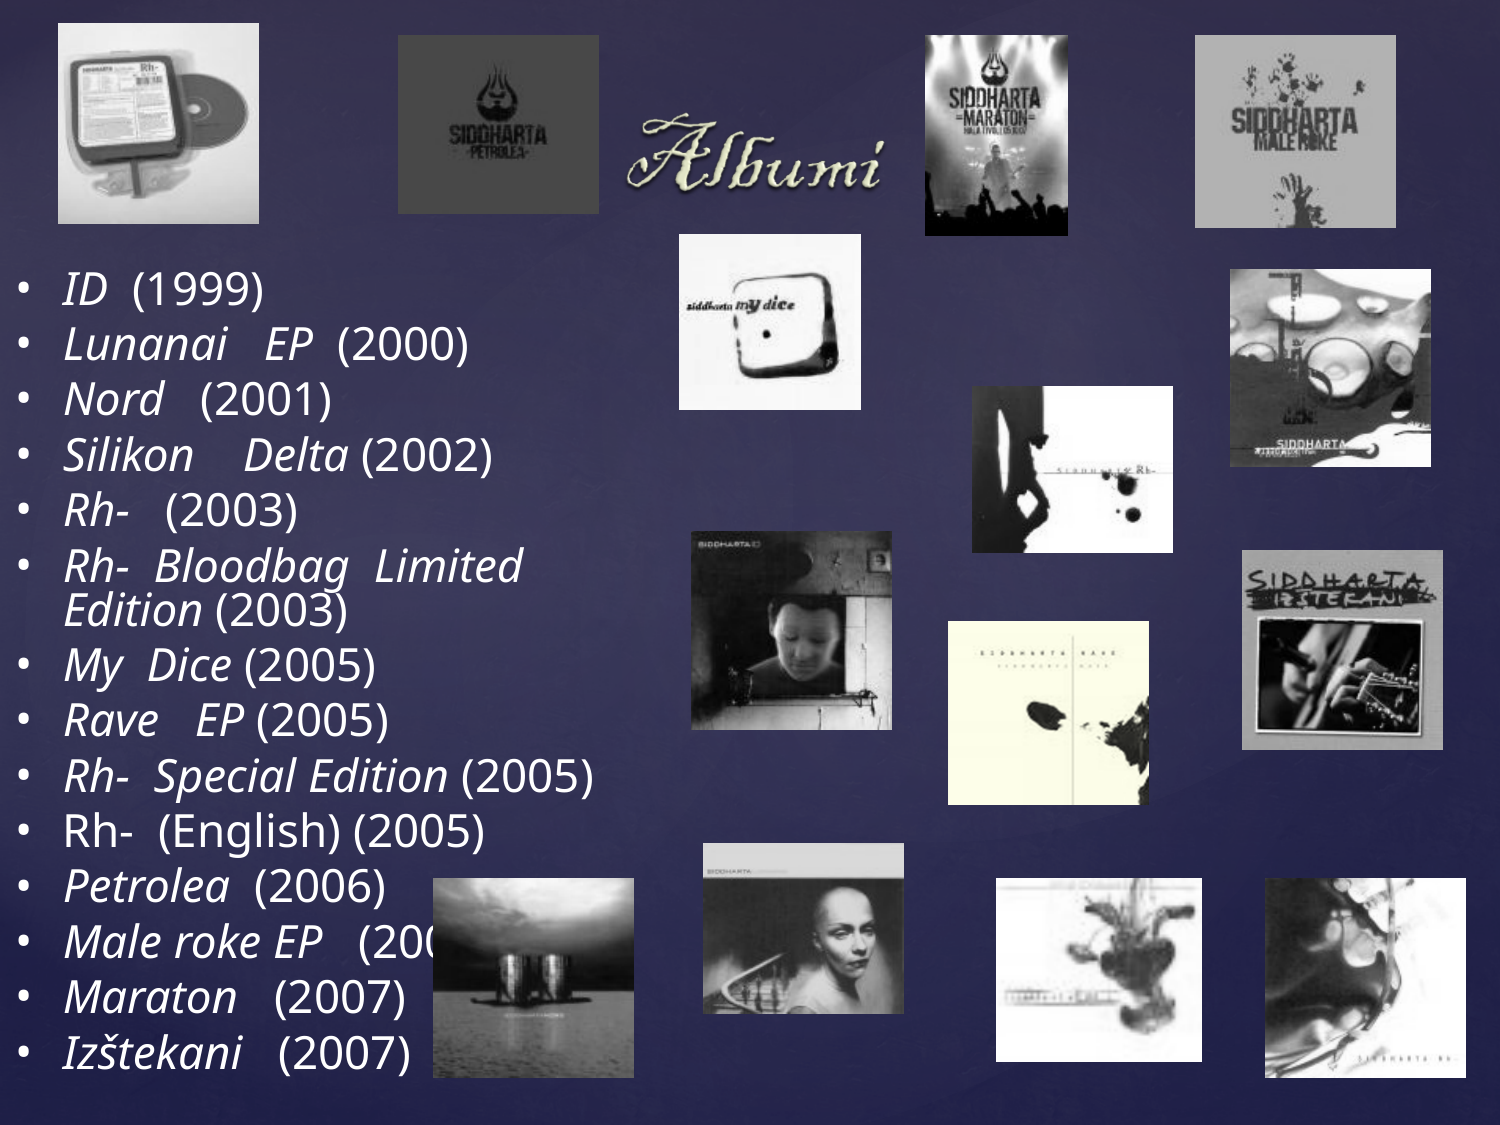

# ID (1999)
Lunanai EP (2000)
Nord (2001)
Silikon Delta (2002)
Rh- (2003)
Rh- Bloodbag Limited Edition (2003)
My Dice (2005)
Rave EP (2005)
Rh- Special Edition (2005)
Rh- (English) (2005)
Petrolea (2006)
Male roke EP (2007)
Maraton (2007)
Izštekani (2007)